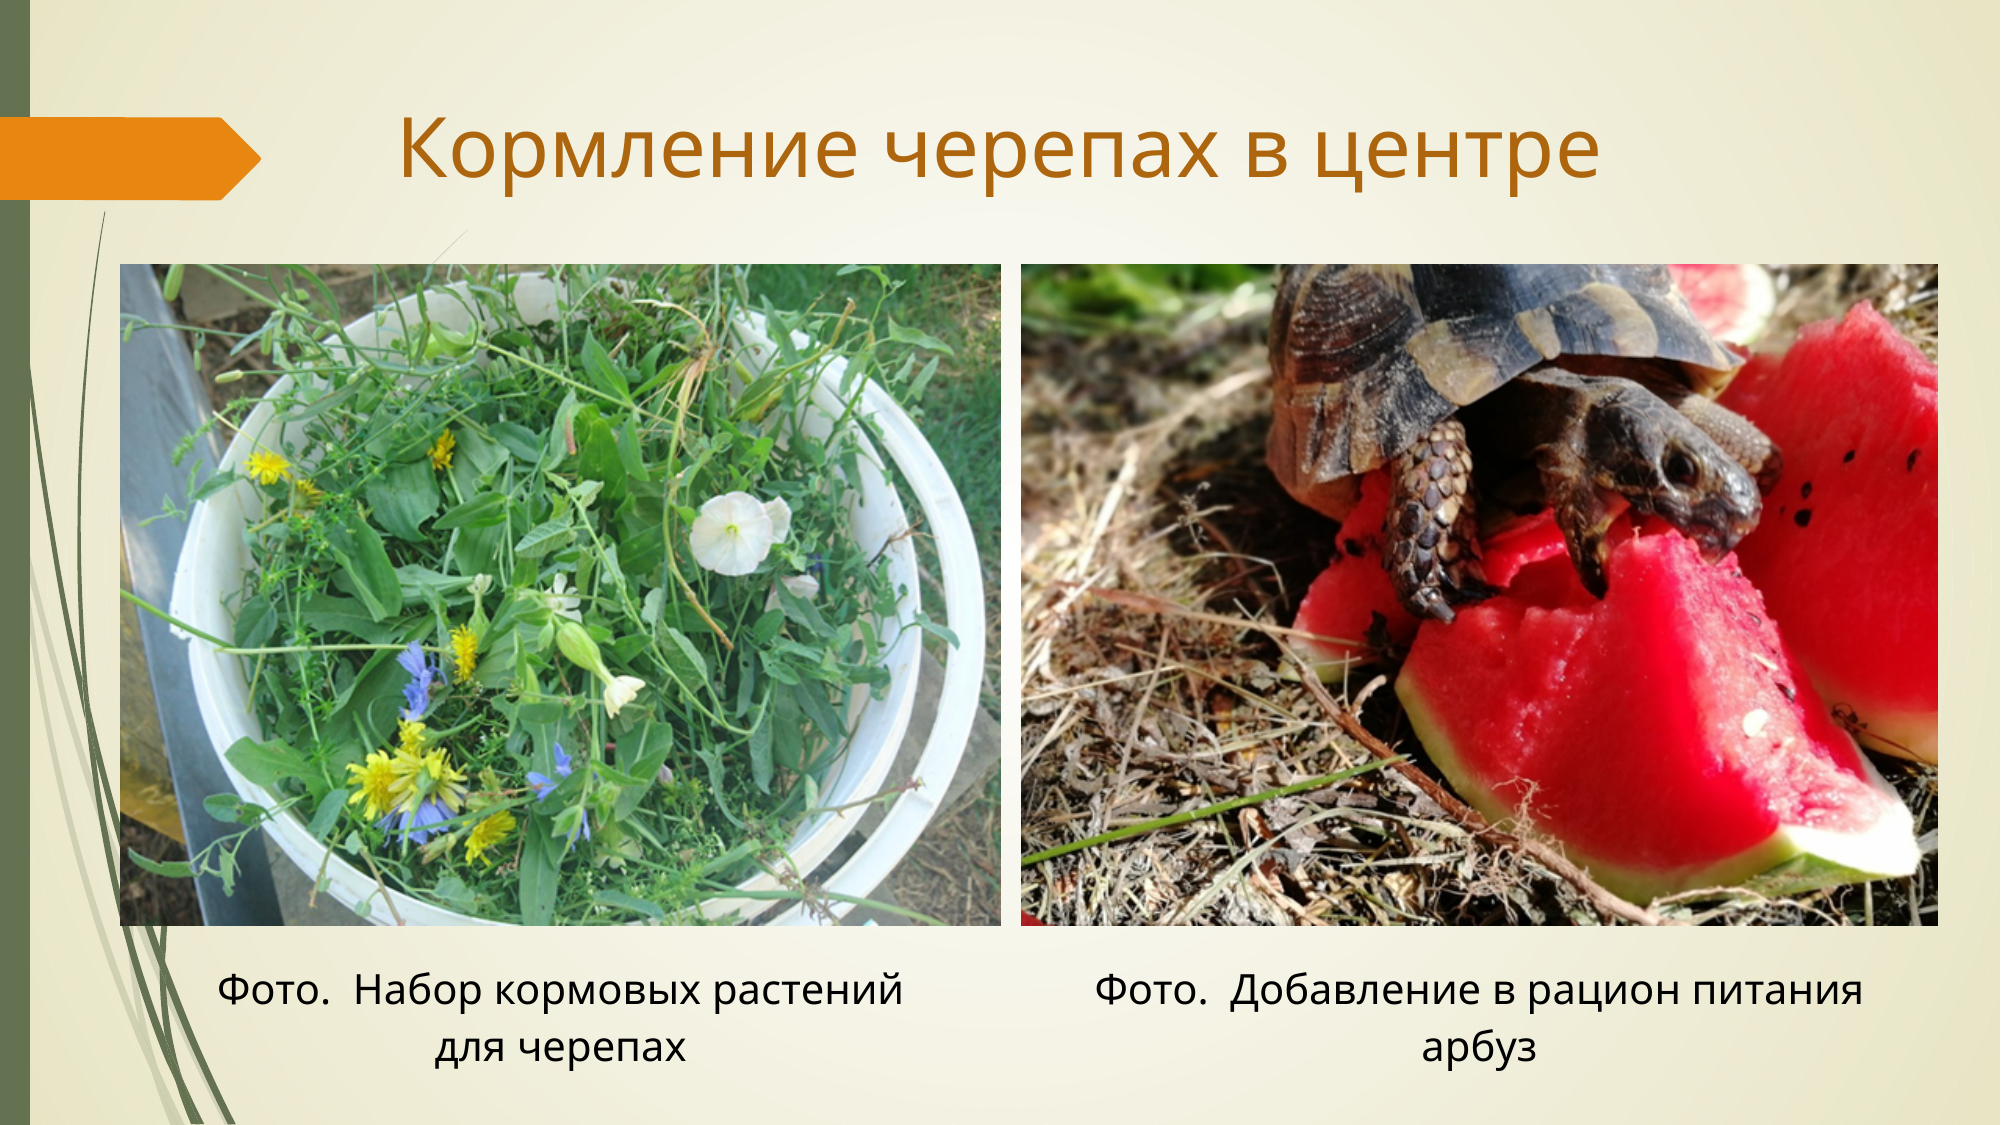

Кормление черепах в центре
Фото. Набор кормовых растений
для черепах
Фото. Добавление в рацион питания арбуз